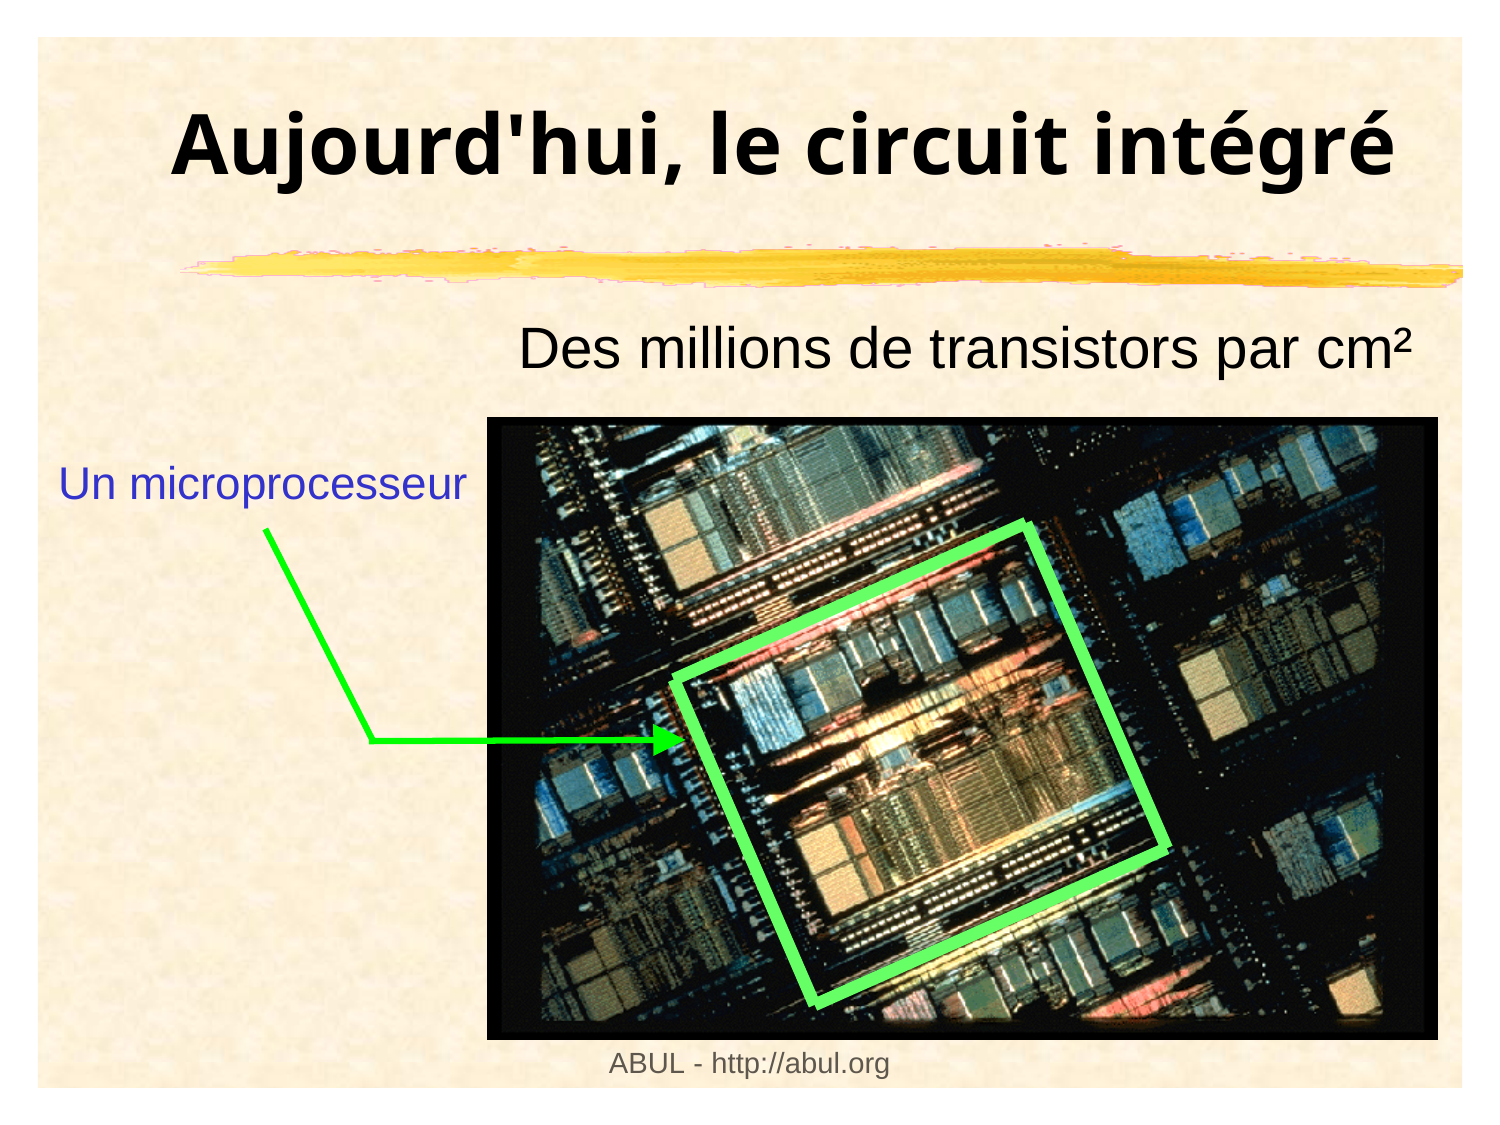

# Aujourd'hui, le circuit intégré
Des millions de transistors par cm²
Un microprocesseur